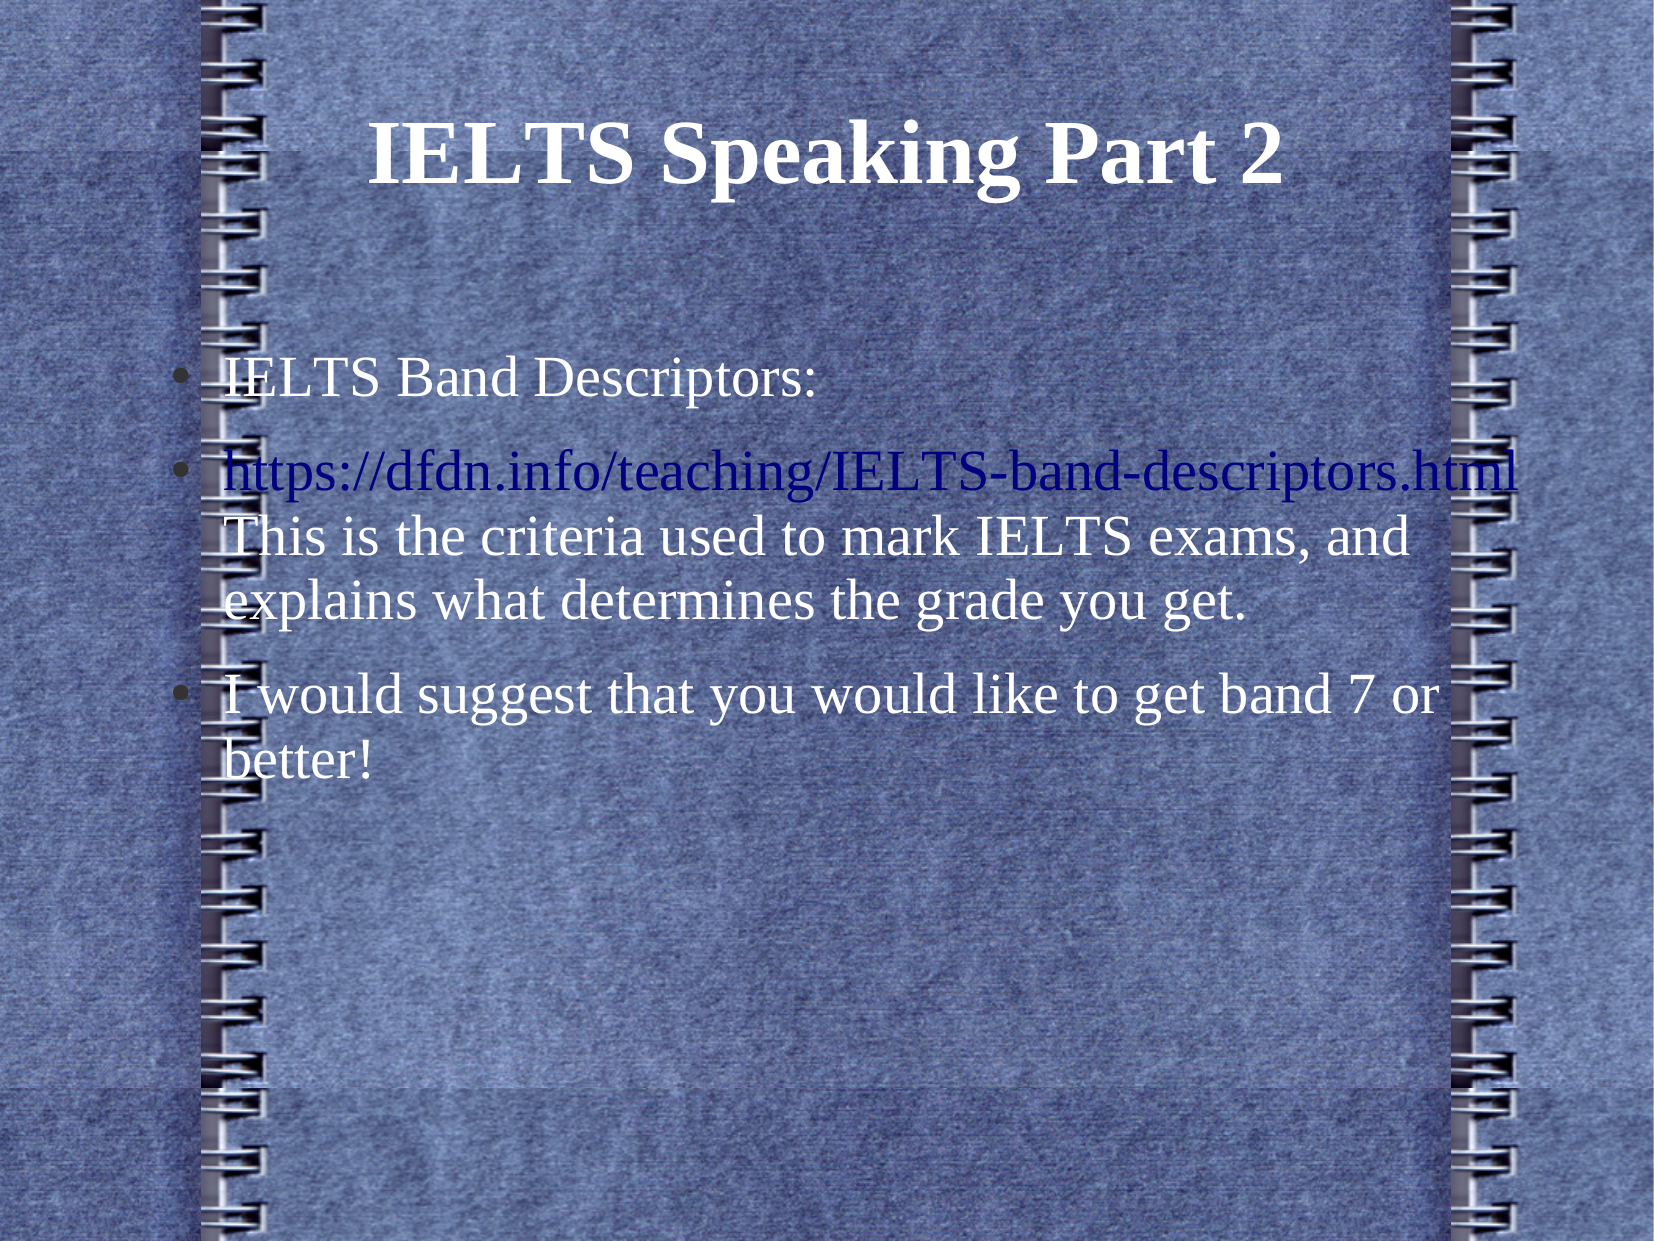

# IELTS Speaking Part 2
IELTS Band Descriptors:
https://dfdn.info/teaching/IELTS-band-descriptors.html This is the criteria used to mark IELTS exams, and explains what determines the grade you get.
I would suggest that you would like to get band 7 or better!